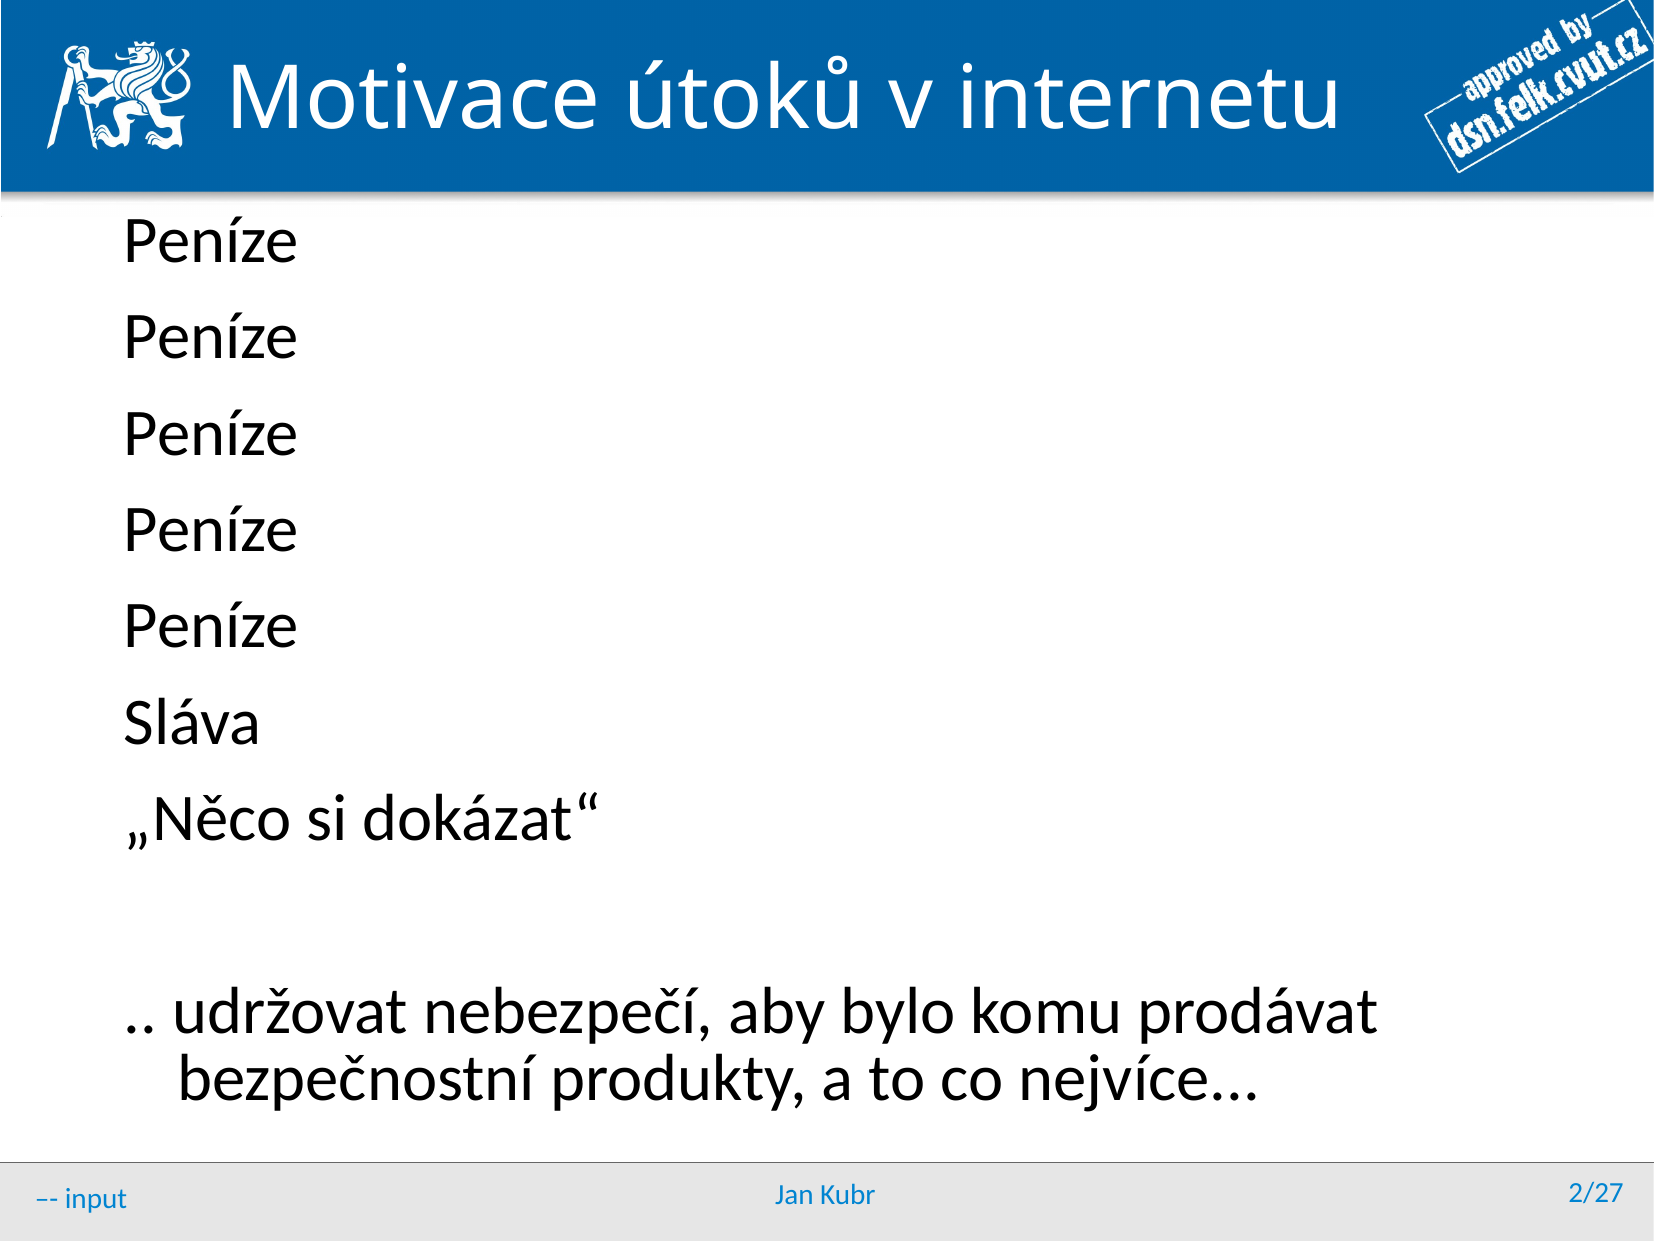

# Motivace útoků v internetu
Peníze
Peníze
Peníze
Peníze
Peníze
Sláva
„Něco si dokázat“
.. udržovat nebezpečí, aby bylo komu prodávat bezpečnostní produkty, a to co nejvíce...
2
Jan Kubr
02/2006